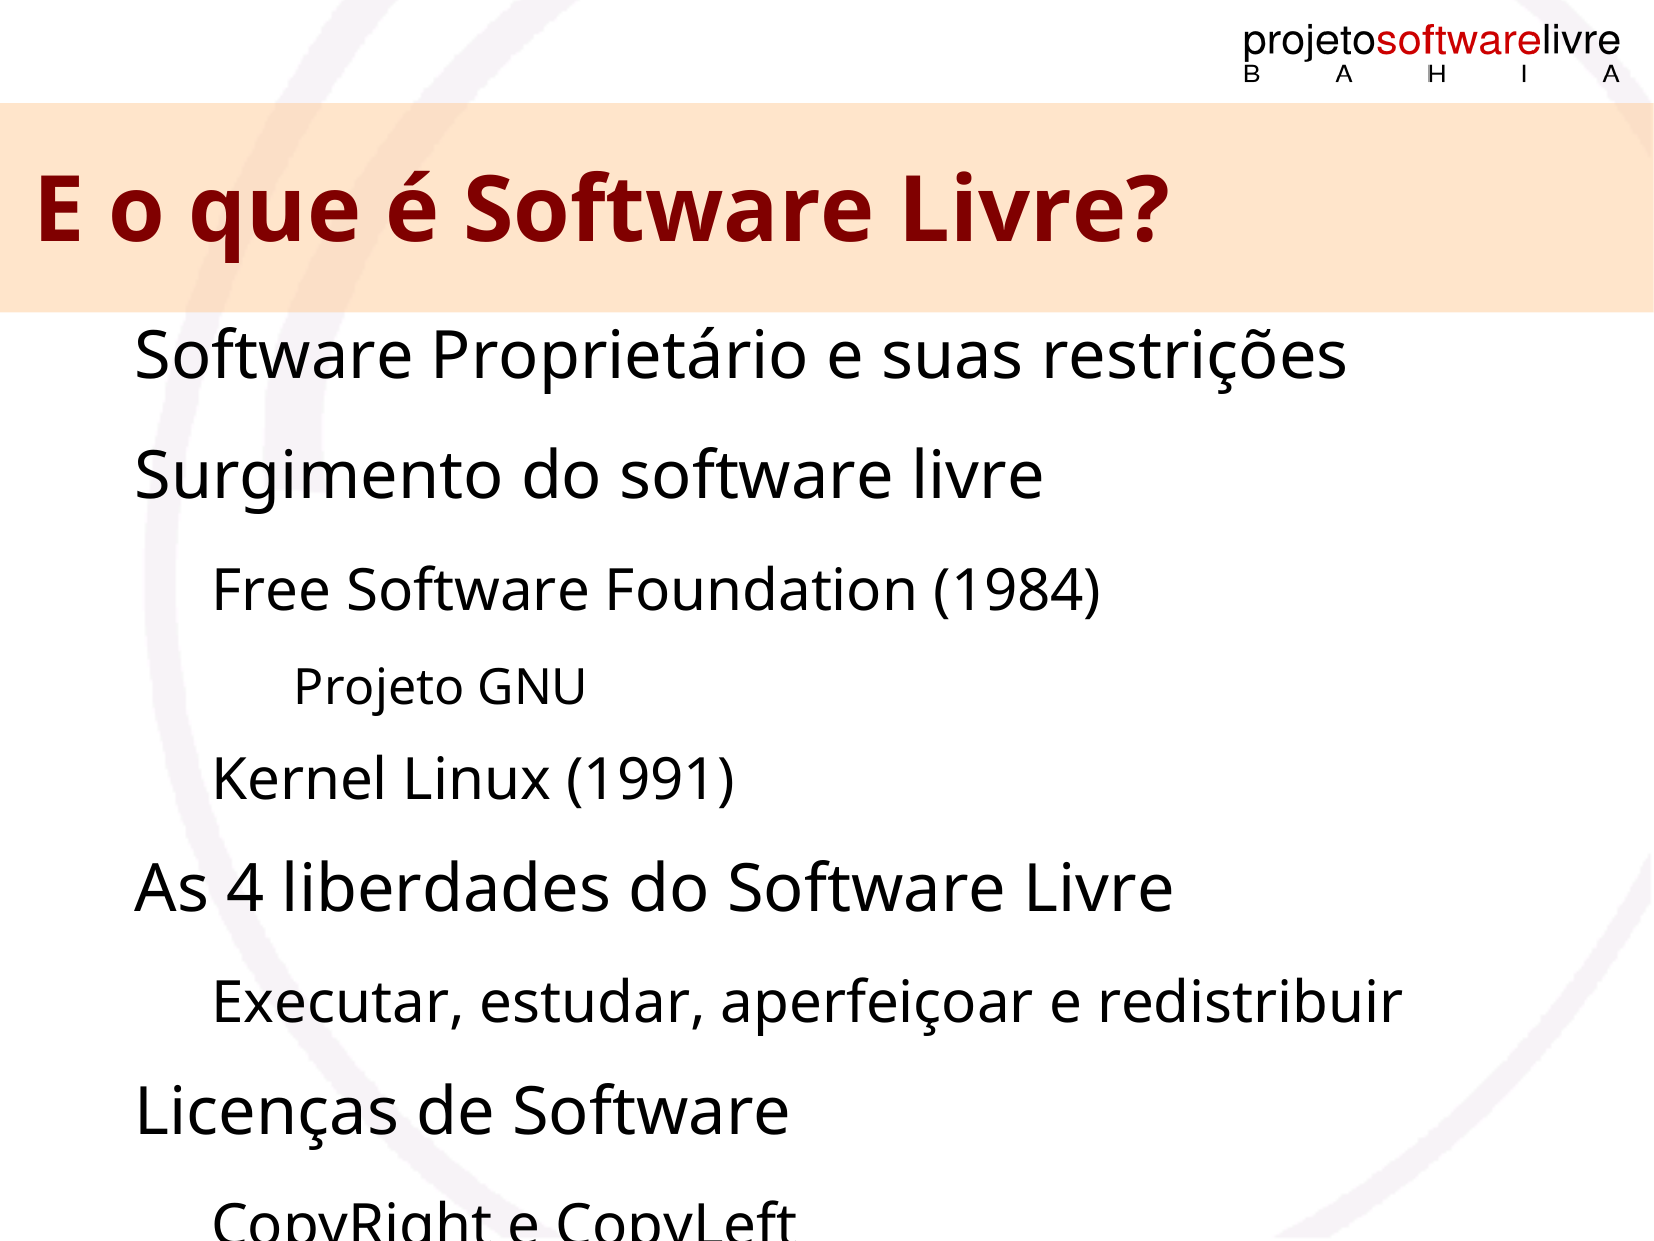

# E o que é Software Livre?
Software Proprietário e suas restrições
Surgimento do software livre
Free Software Foundation (1984)
Projeto GNU
Kernel Linux (1991)
As 4 liberdades do Software Livre
Executar, estudar, aperfeiçoar e redistribuir
Licenças de Software
CopyRight e CopyLeft